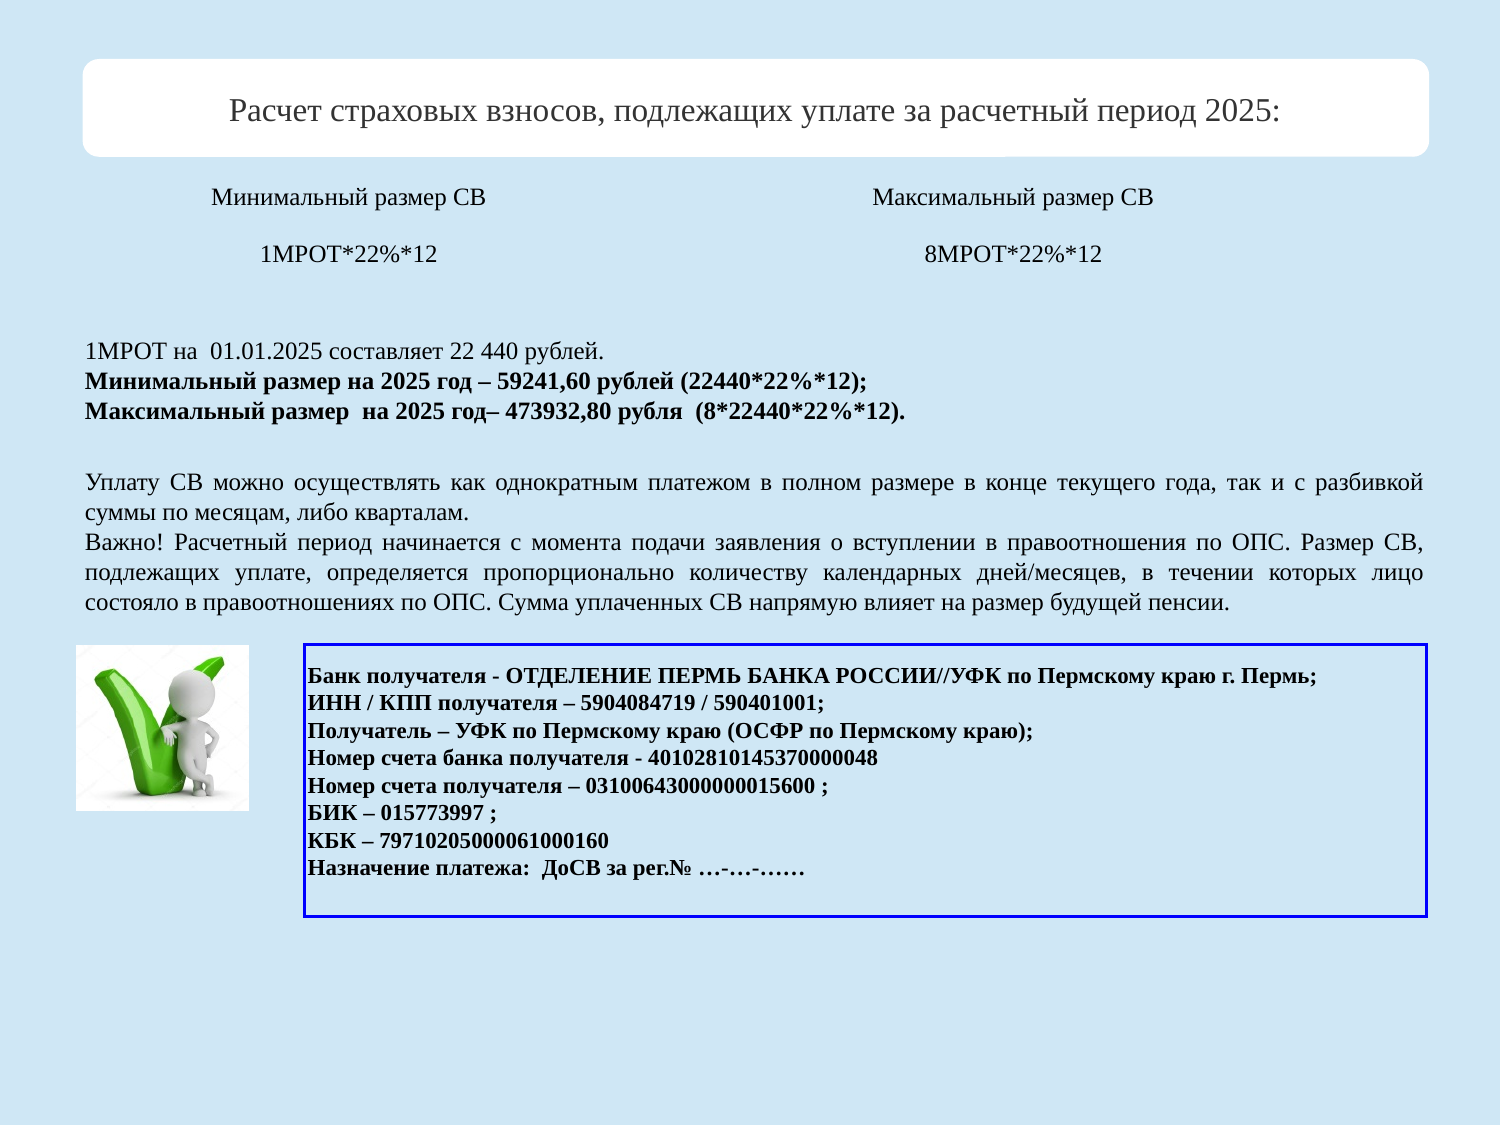

Расчет страховых взносов, подлежащих уплате за расчетный период 2025:
| Минимальный размер СВ | Максимальный размер СВ |
| --- | --- |
| 1МРОТ\*22%\*12 | 8МРОТ\*22%\*12 |
1МРОТ на 01.01.2025 составляет 22 440 рублей.
Минимальный размер на 2025 год – 59241,60 рублей (22440*22%*12);
Максимальный размер на 2025 год– 473932,80 рубля (8*22440*22%*12).
Уплату СВ можно осуществлять как однократным платежом в полном размере в конце текущего года, так и с разбивкой суммы по месяцам, либо кварталам.
Важно! Расчетный период начинается с момента подачи заявления о вступлении в правоотношения по ОПС. Размер СВ, подлежащих уплате, определяется пропорционально количеству календарных дней/месяцев, в течении которых лицо состояло в правоотношениях по ОПС. Сумма уплаченных СВ напрямую влияет на размер будущей пенсии.
Банк получателя - ОТДЕЛЕНИЕ ПЕРМЬ БАНКА РОССИИ//УФК по Пермскому краю г. Пермь;
ИНН / КПП получателя – 5904084719 / 590401001;
Получатель – УФК по Пермскому краю (ОСФР по Пермскому краю);
Номер счета банка получателя - 40102810145370000048
Номер счета получателя – 03100643000000015600 ;
БИК – 015773997 ;
КБК – 79710205000061000160
Назначение платежа: ДоСВ за рег.№ …-…-……